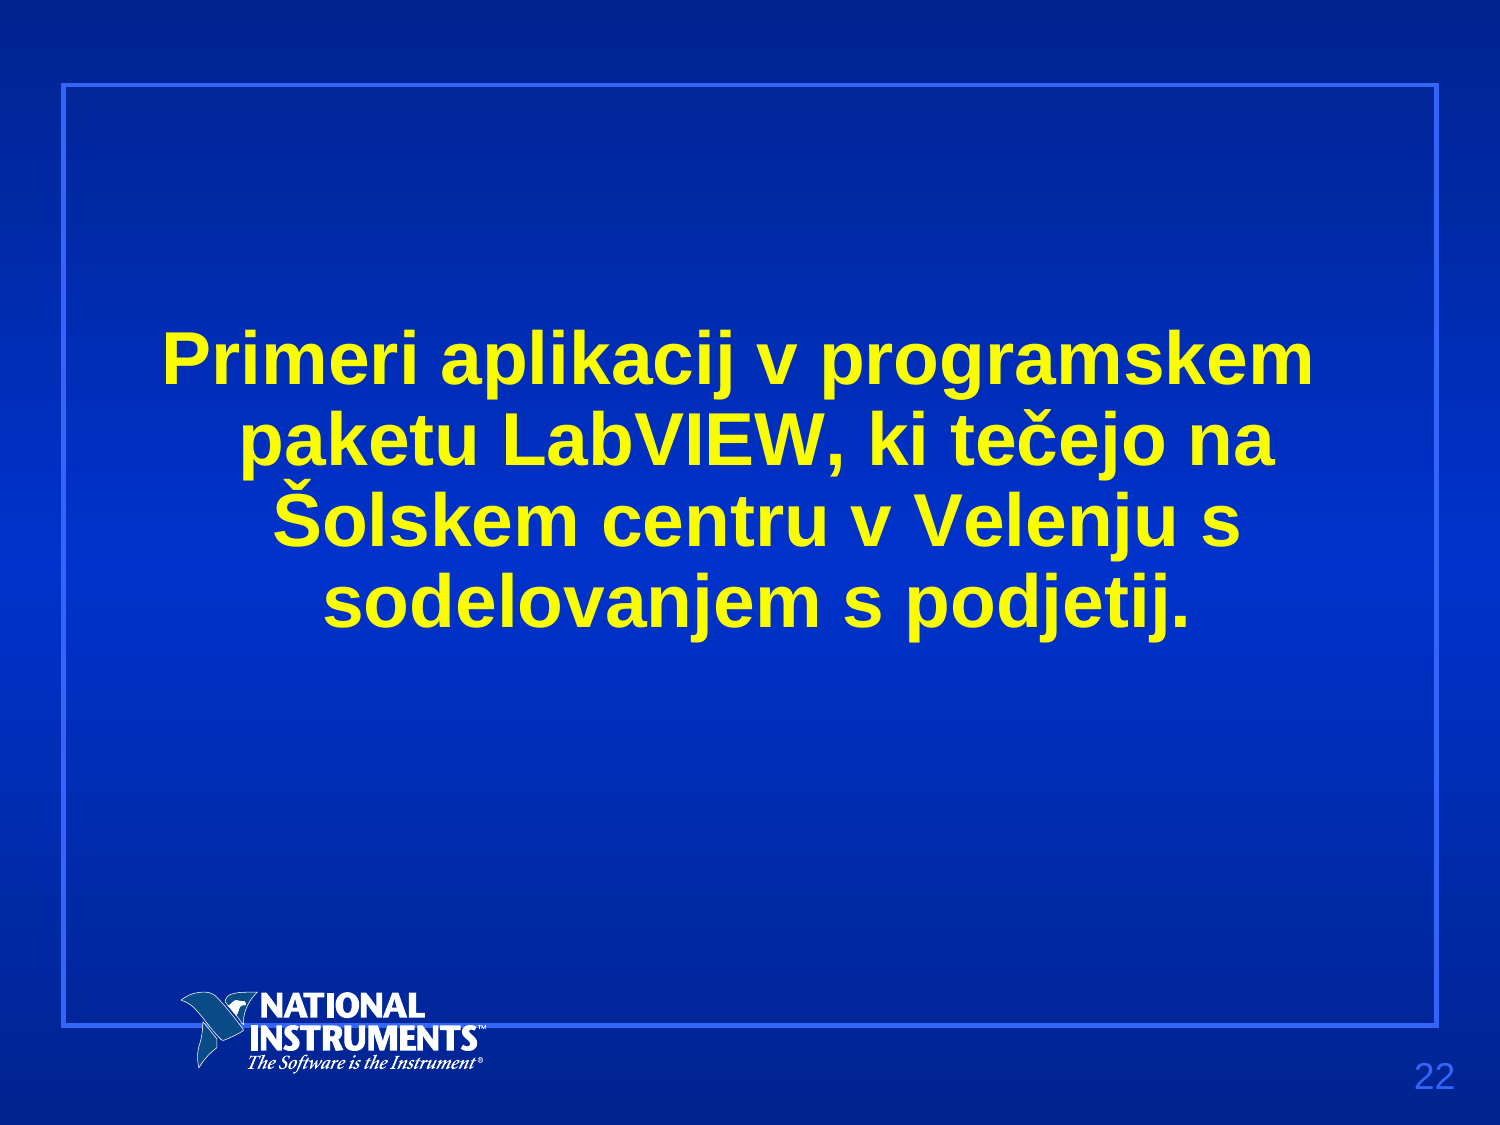

# Primeri aplikacij v programskem paketu LabVIEW, ki tečejo na Šolskem centru v Velenju s sodelovanjem s podjetij.